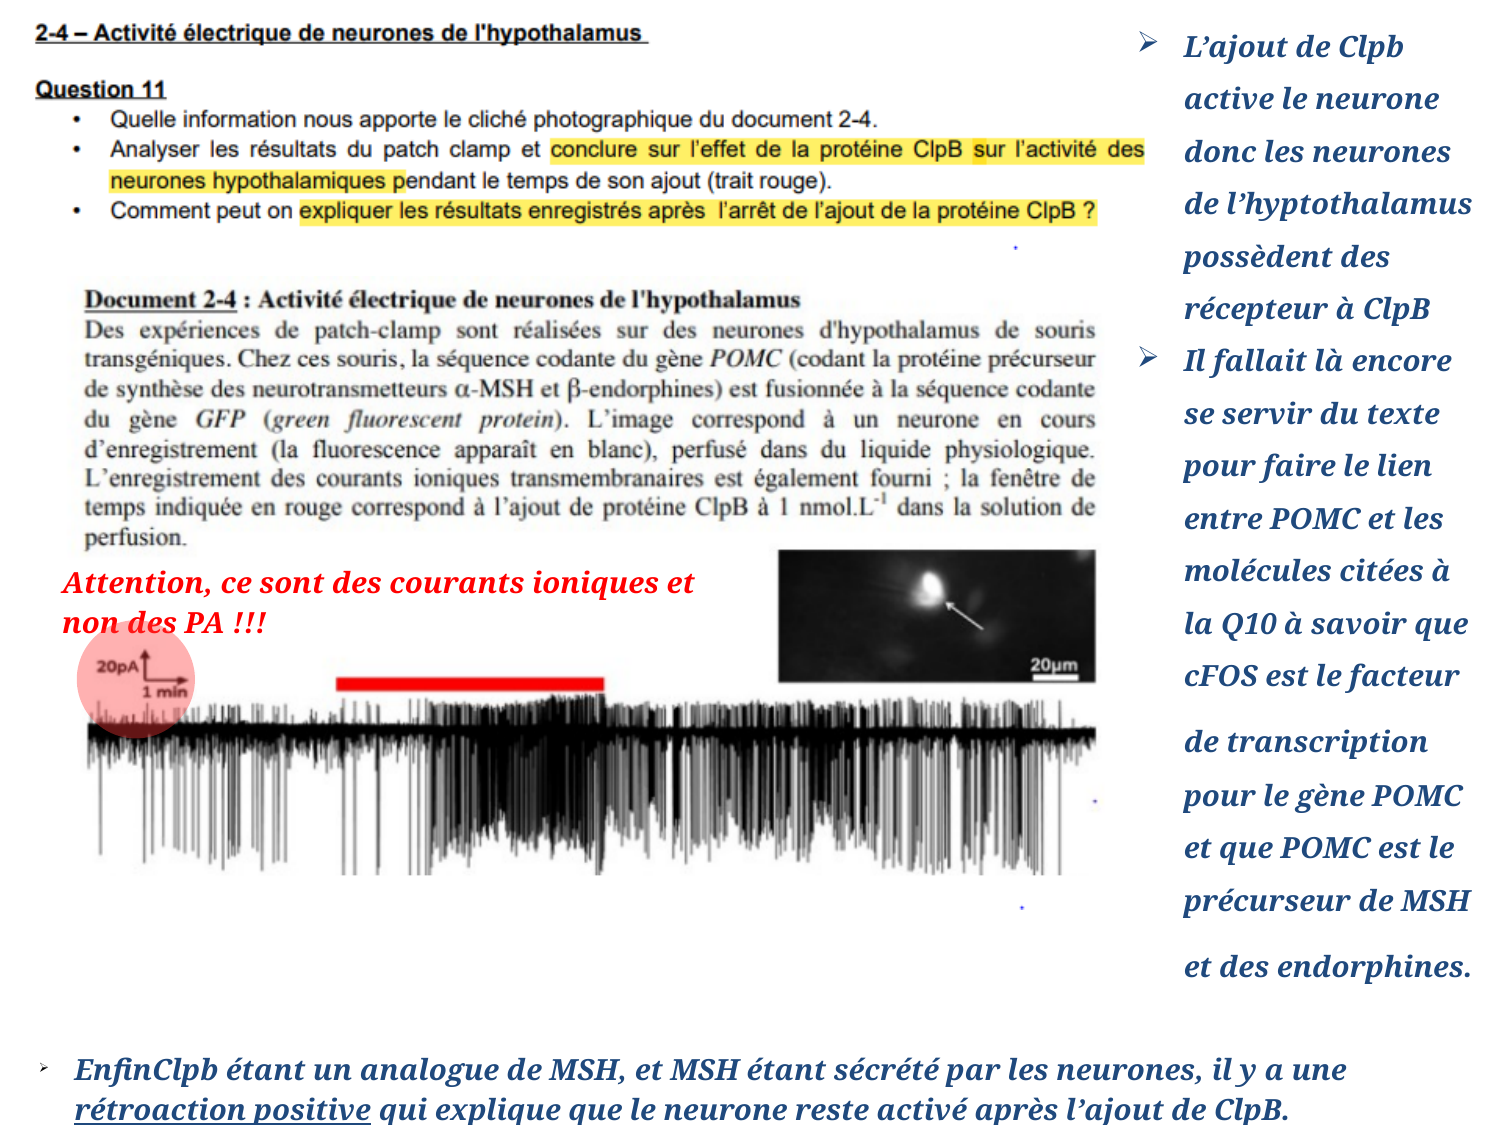

L’ajout de Clpb active le neurone donc les neurones de l’hyptothalamus possèdent des récepteur à ClpB
Il fallait là encore se servir du texte pour faire le lien entre POMC et les molécules citées à la Q10 à savoir que cFOS est le facteur de transcription pour le gène POMC et que POMC est le précurseur de MSH et des endorphines.
Attention, ce sont des courants ioniques et non des PA !!!
EnfinClpb étant un analogue de MSH, et MSH étant sécrété par les neurones, il y a une rétroaction positive qui explique que le neurone reste activé après l’ajout de ClpB.